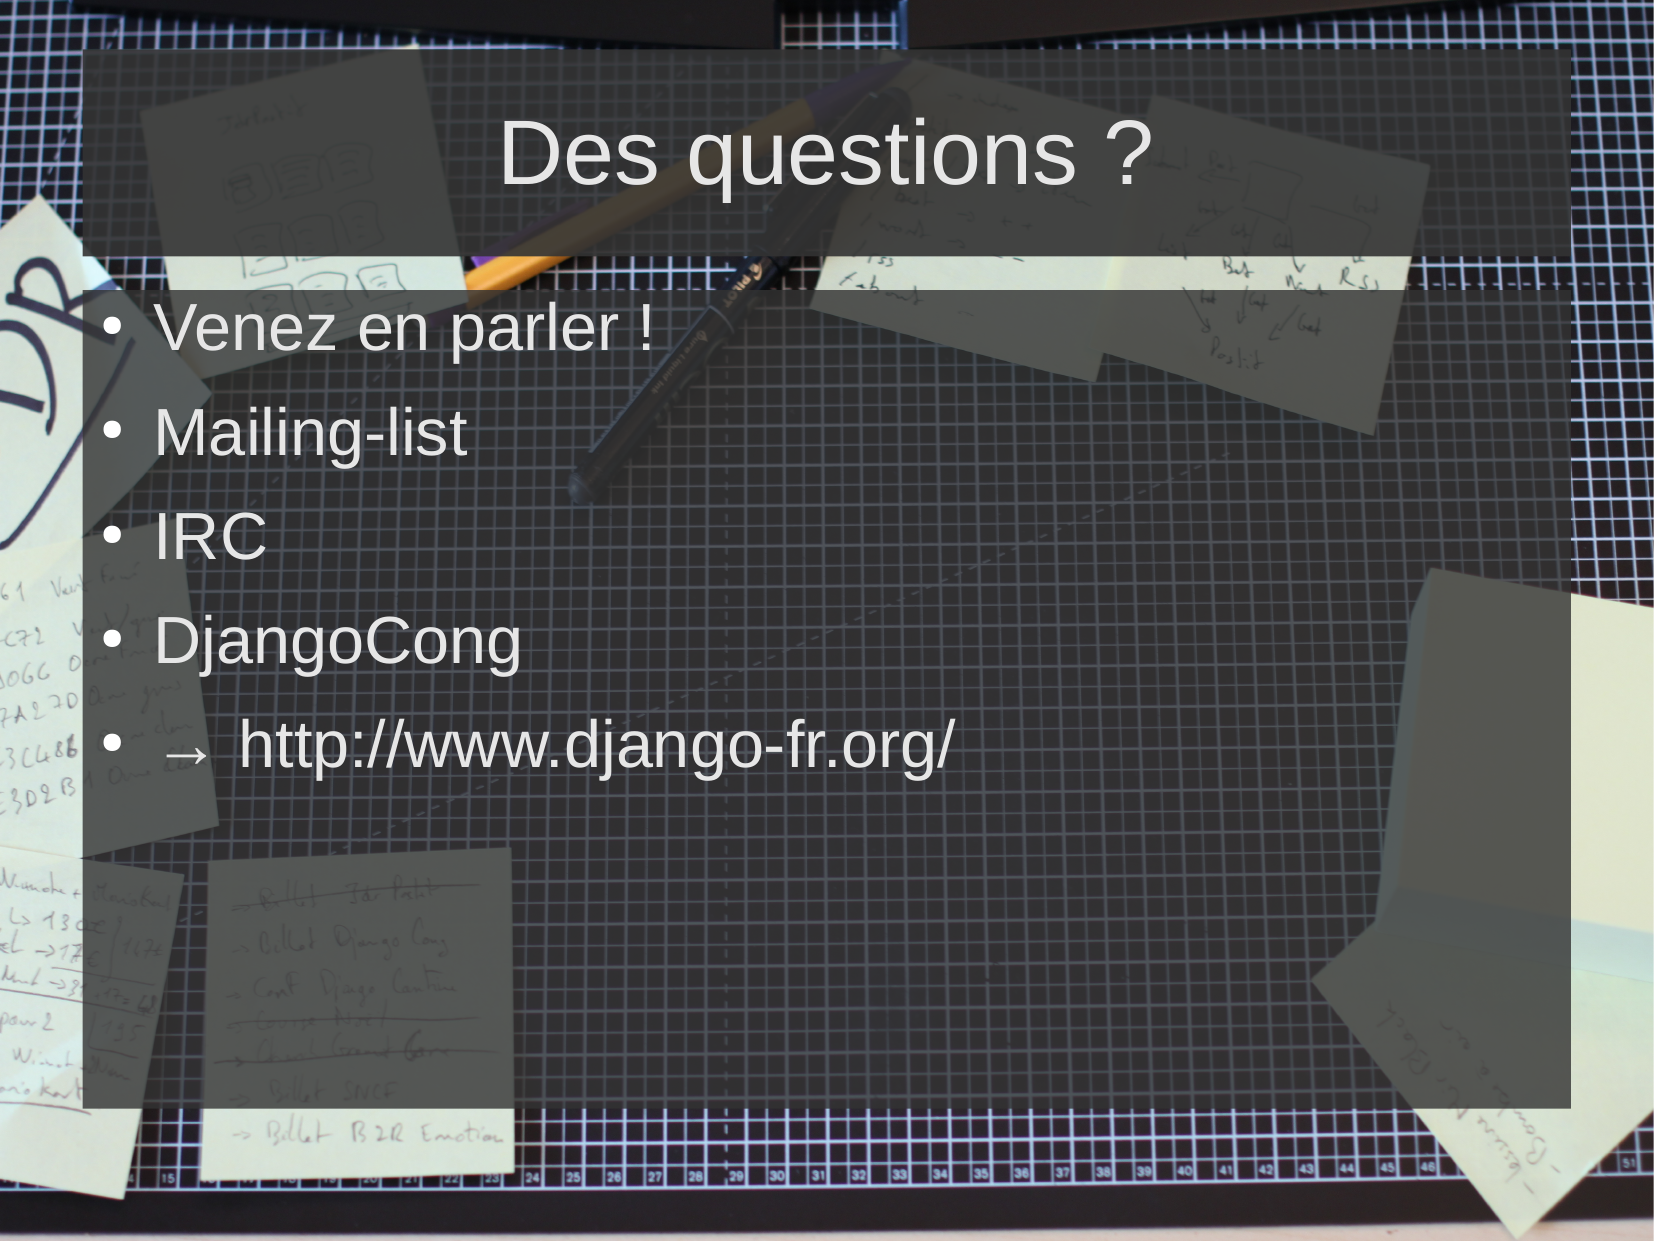

# Des questions ?
Venez en parler !
Mailing-list
IRC
DjangoCong
→ http://www.django-fr.org/